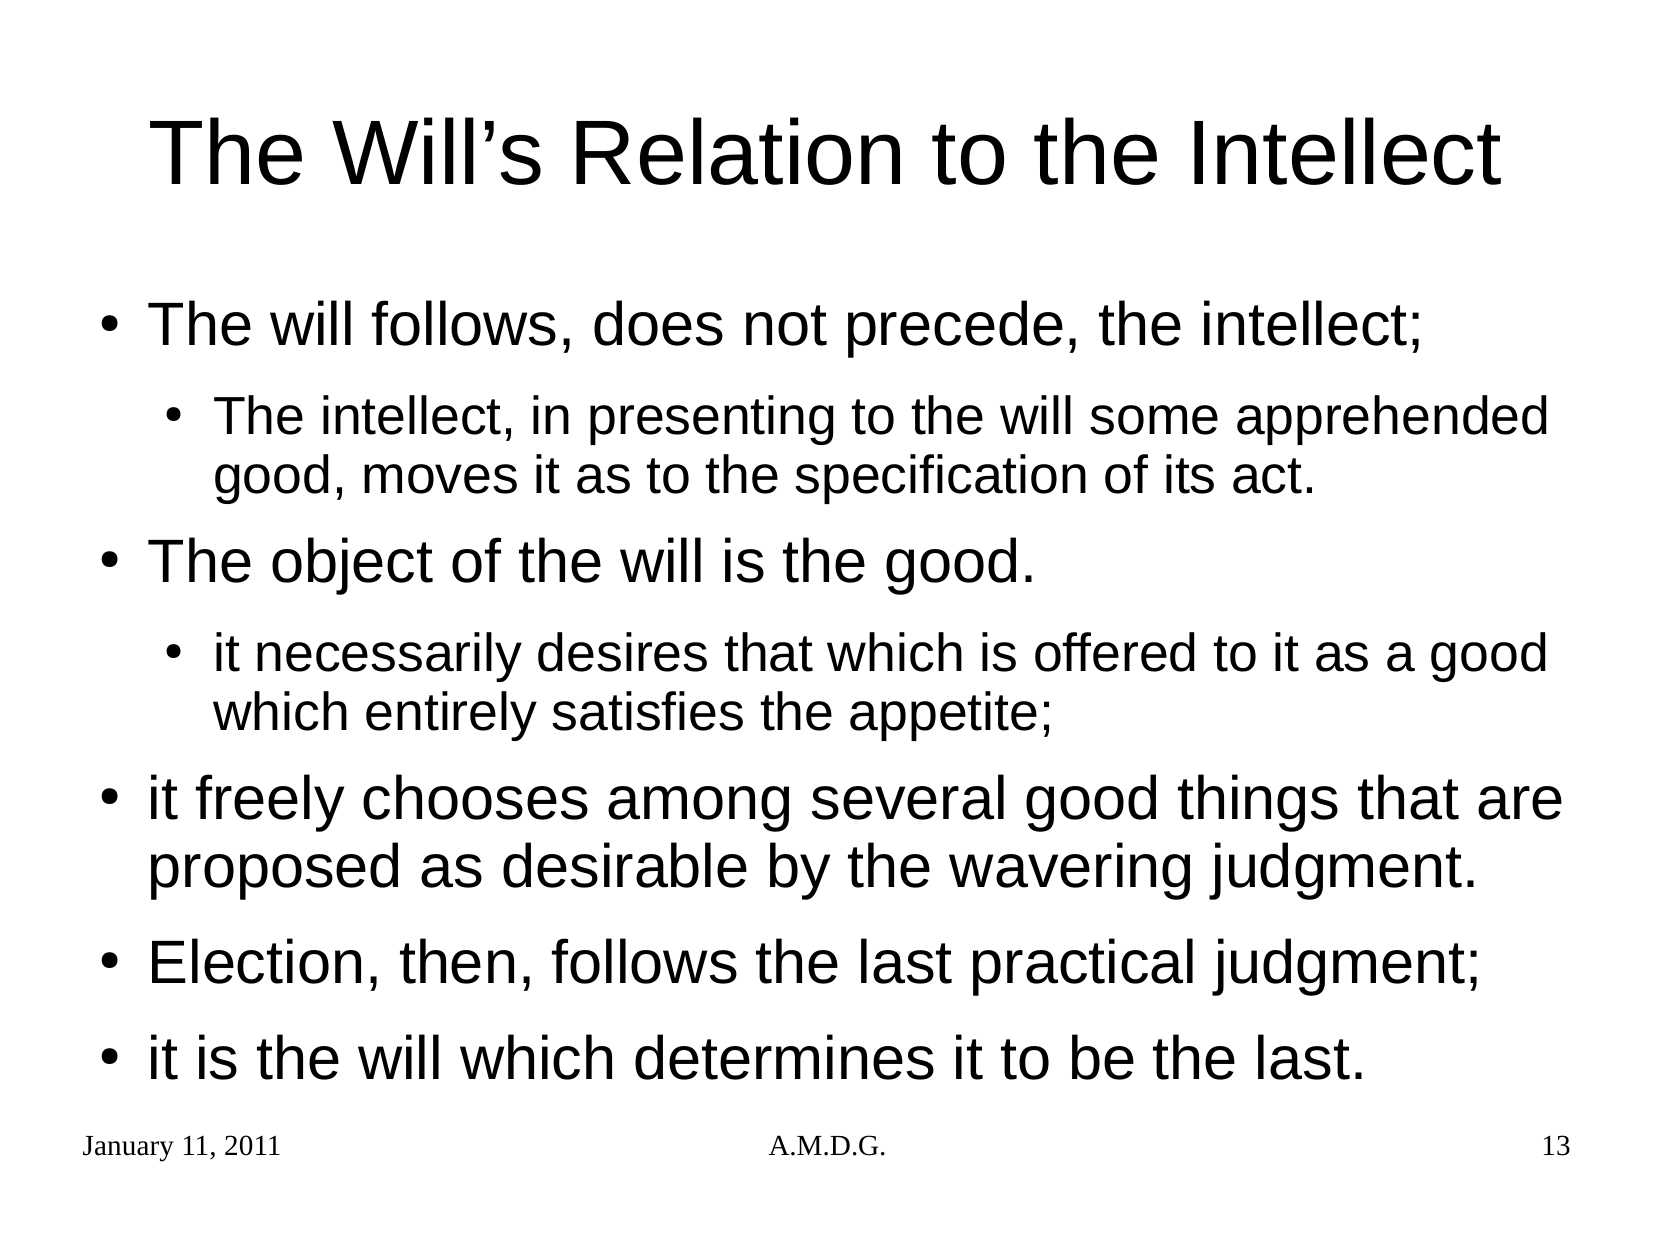

# The Will’s Relation to the Intellect
The will follows, does not precede, the intellect;
The intellect, in presenting to the will some apprehended good, moves it as to the specification of its act.
The object of the will is the good.
it necessarily desires that which is offered to it as a good which entirely satisfies the appetite;
it freely chooses among several good things that are proposed as desirable by the wavering judgment.
Election, then, follows the last practical judgment;
it is the will which determines it to be the last.
January 11, 2011
A.M.D.G.
13